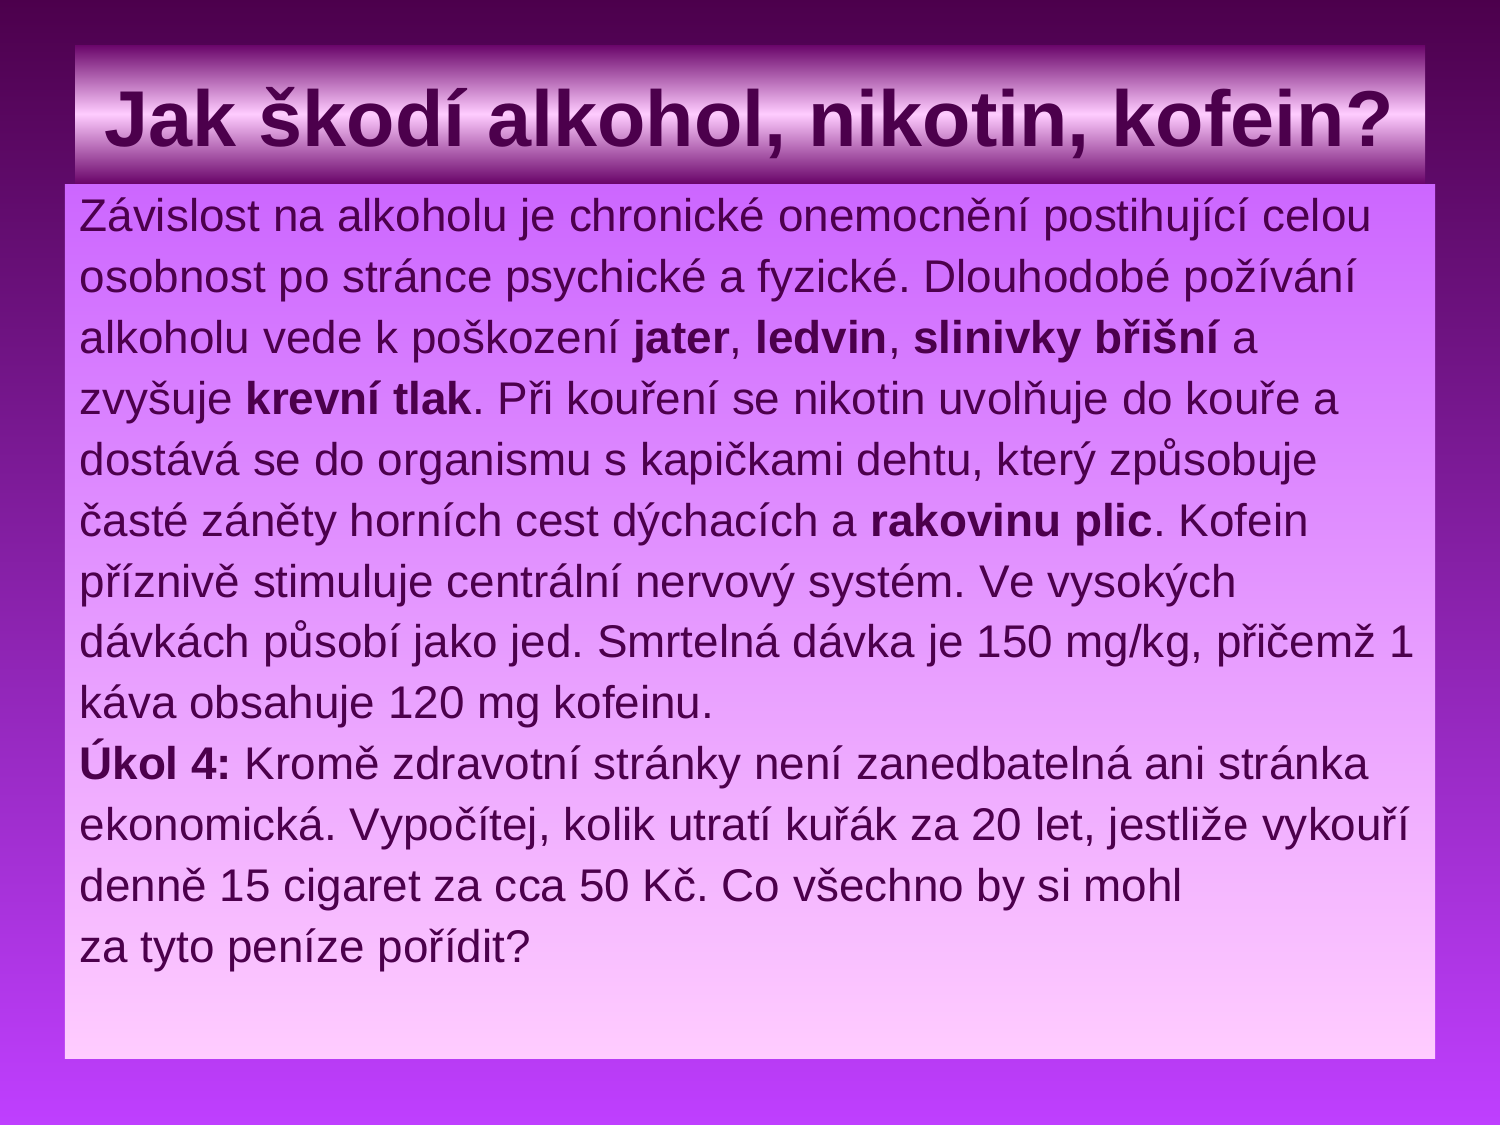

# Jak škodí alkohol, nikotin, kofein?
Závislost na alkoholu je chronické onemocnění postihující celou
osobnost po stránce psychické a fyzické. Dlouhodobé požívání
alkoholu vede k poškození jater, ledvin, slinivky břišní a
zvyšuje krevní tlak. Při kouření se nikotin uvolňuje do kouře a
dostává se do organismu s kapičkami dehtu, který způsobuje
časté záněty horních cest dýchacích a rakovinu plic. Kofein
příznivě stimuluje centrální nervový systém. Ve vysokých
dávkách působí jako jed. Smrtelná dávka je 150 mg/kg, přičemž 1
káva obsahuje 120 mg kofeinu.
Úkol 4: Kromě zdravotní stránky není zanedbatelná ani stránka
ekonomická. Vypočítej, kolik utratí kuřák za 20 let, jestliže vykouří
denně 15 cigaret za cca 50 Kč. Co všechno by si mohl
za tyto peníze pořídit?